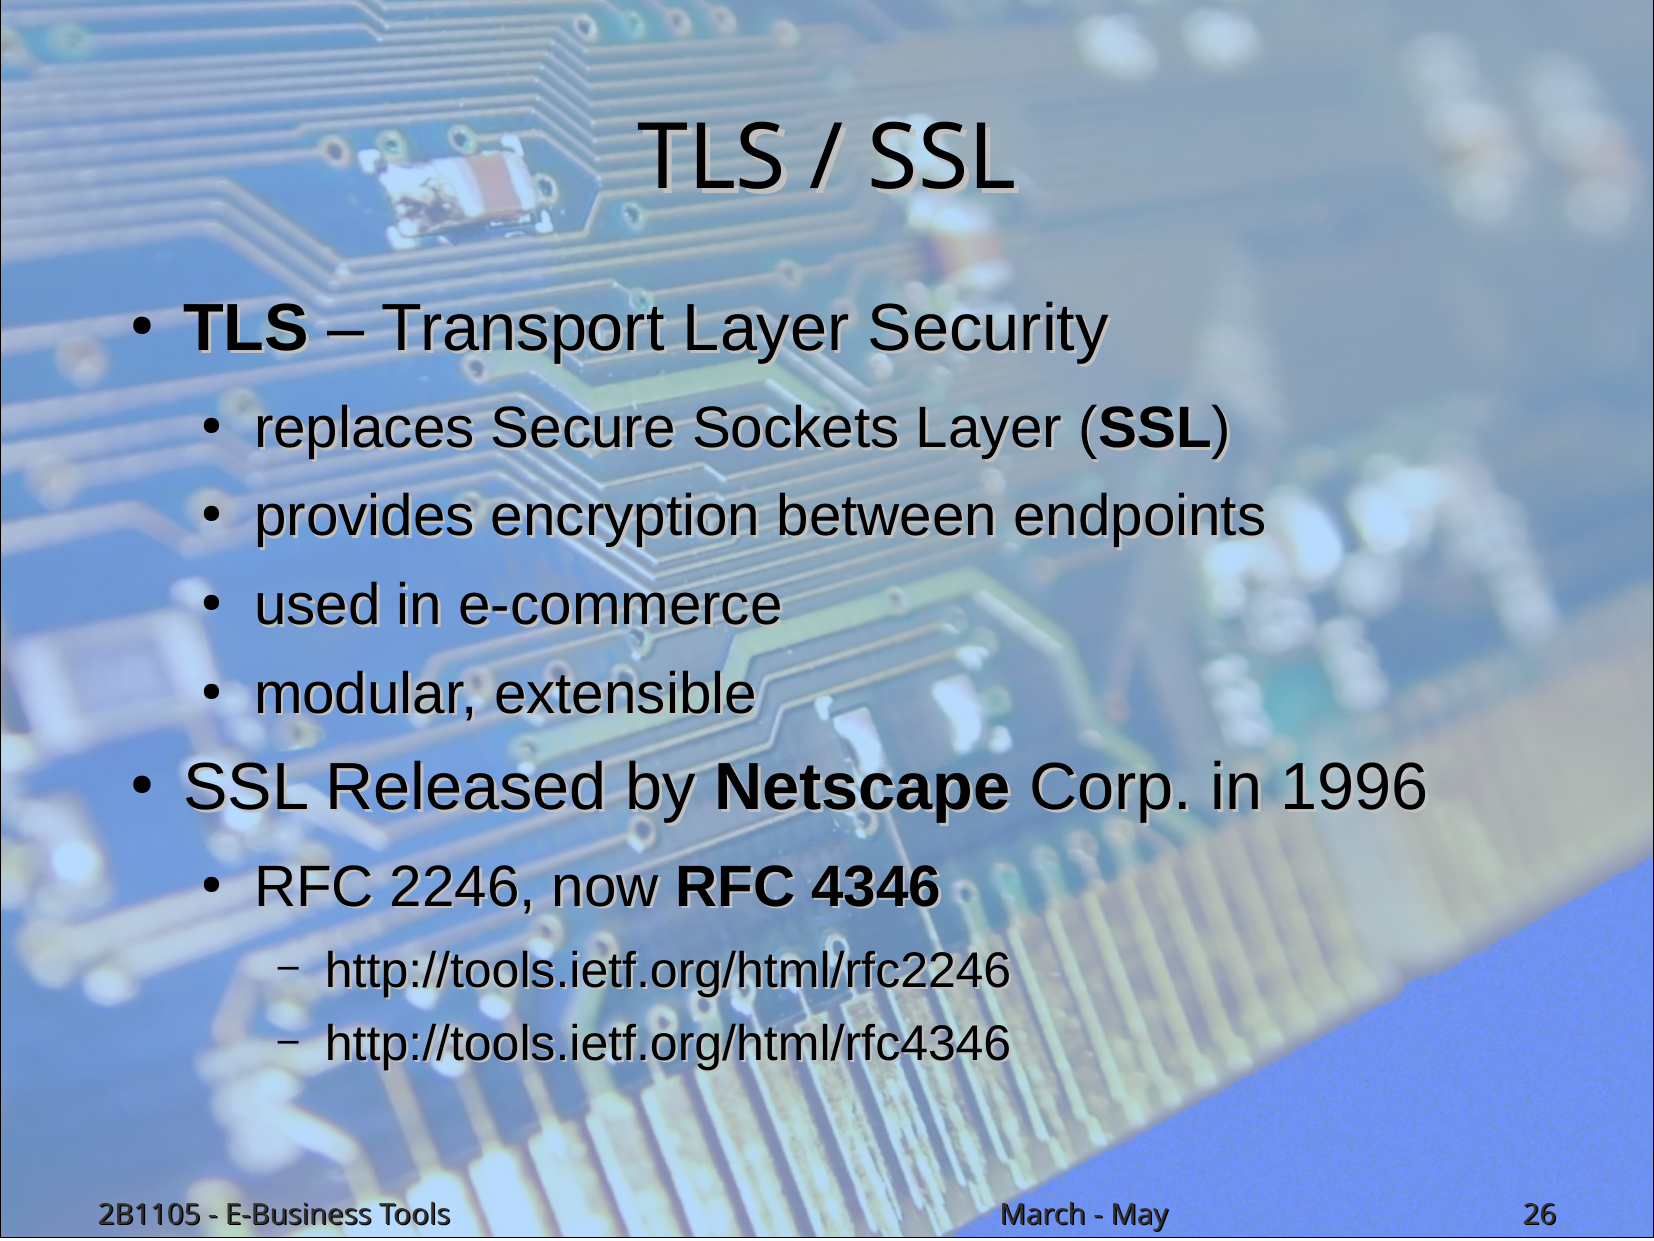

# TLS / SSL
TLS – Transport Layer Security
replaces Secure Sockets Layer (SSL)
provides encryption between endpoints
used in e-commerce
modular, extensible
SSL Released by Netscape Corp. in 1996
RFC 2246, now RFC 4346
http://tools.ietf.org/html/rfc2246
http://tools.ietf.org/html/rfc4346